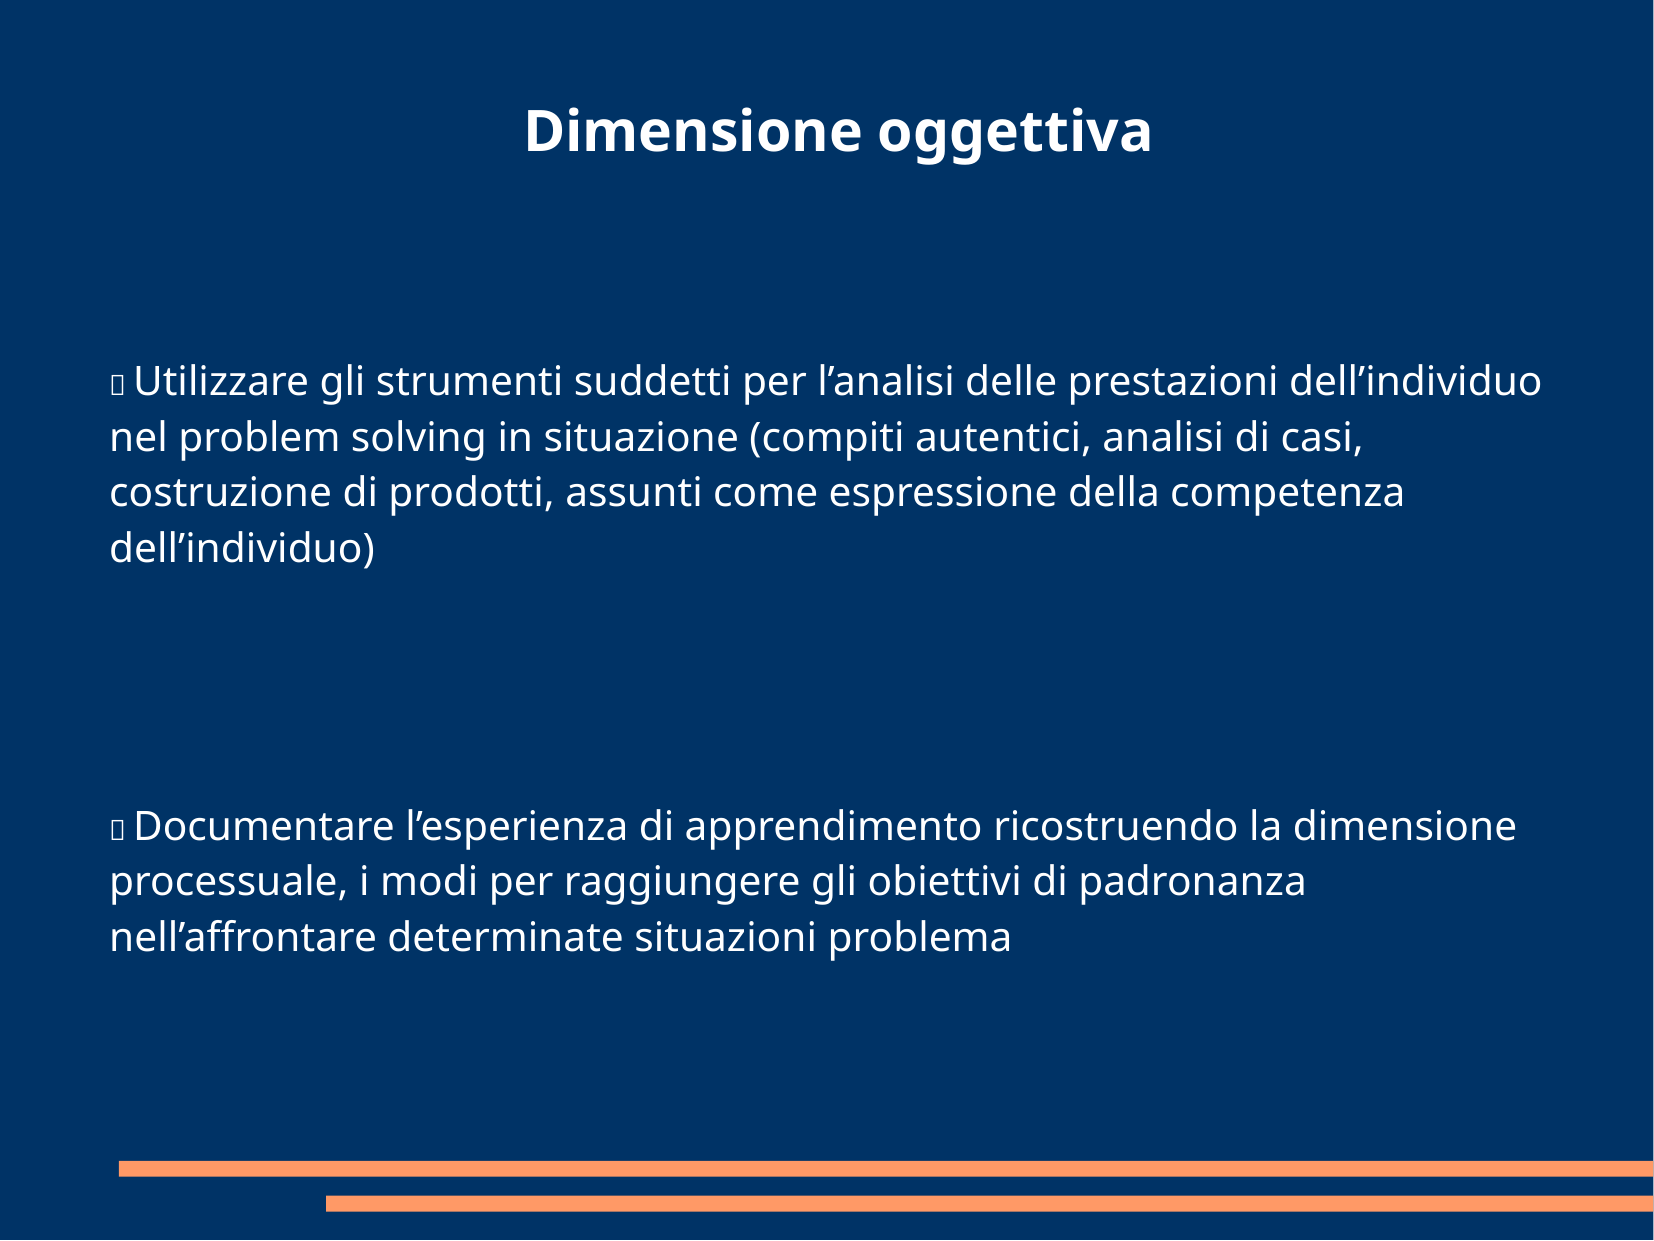

Dimensione oggettiva
􀂄 Utilizzare gli strumenti suddetti per l’analisi delle prestazioni dell’individuo nel problem solving in situazione (compiti autentici, analisi di casi, costruzione di prodotti, assunti come espressione della competenza dell’individuo)
􀂄 Documentare l’esperienza di apprendimento ricostruendo la dimensione processuale, i modi per raggiungere gli obiettivi di padronanza nell’affrontare determinate situazioni problema